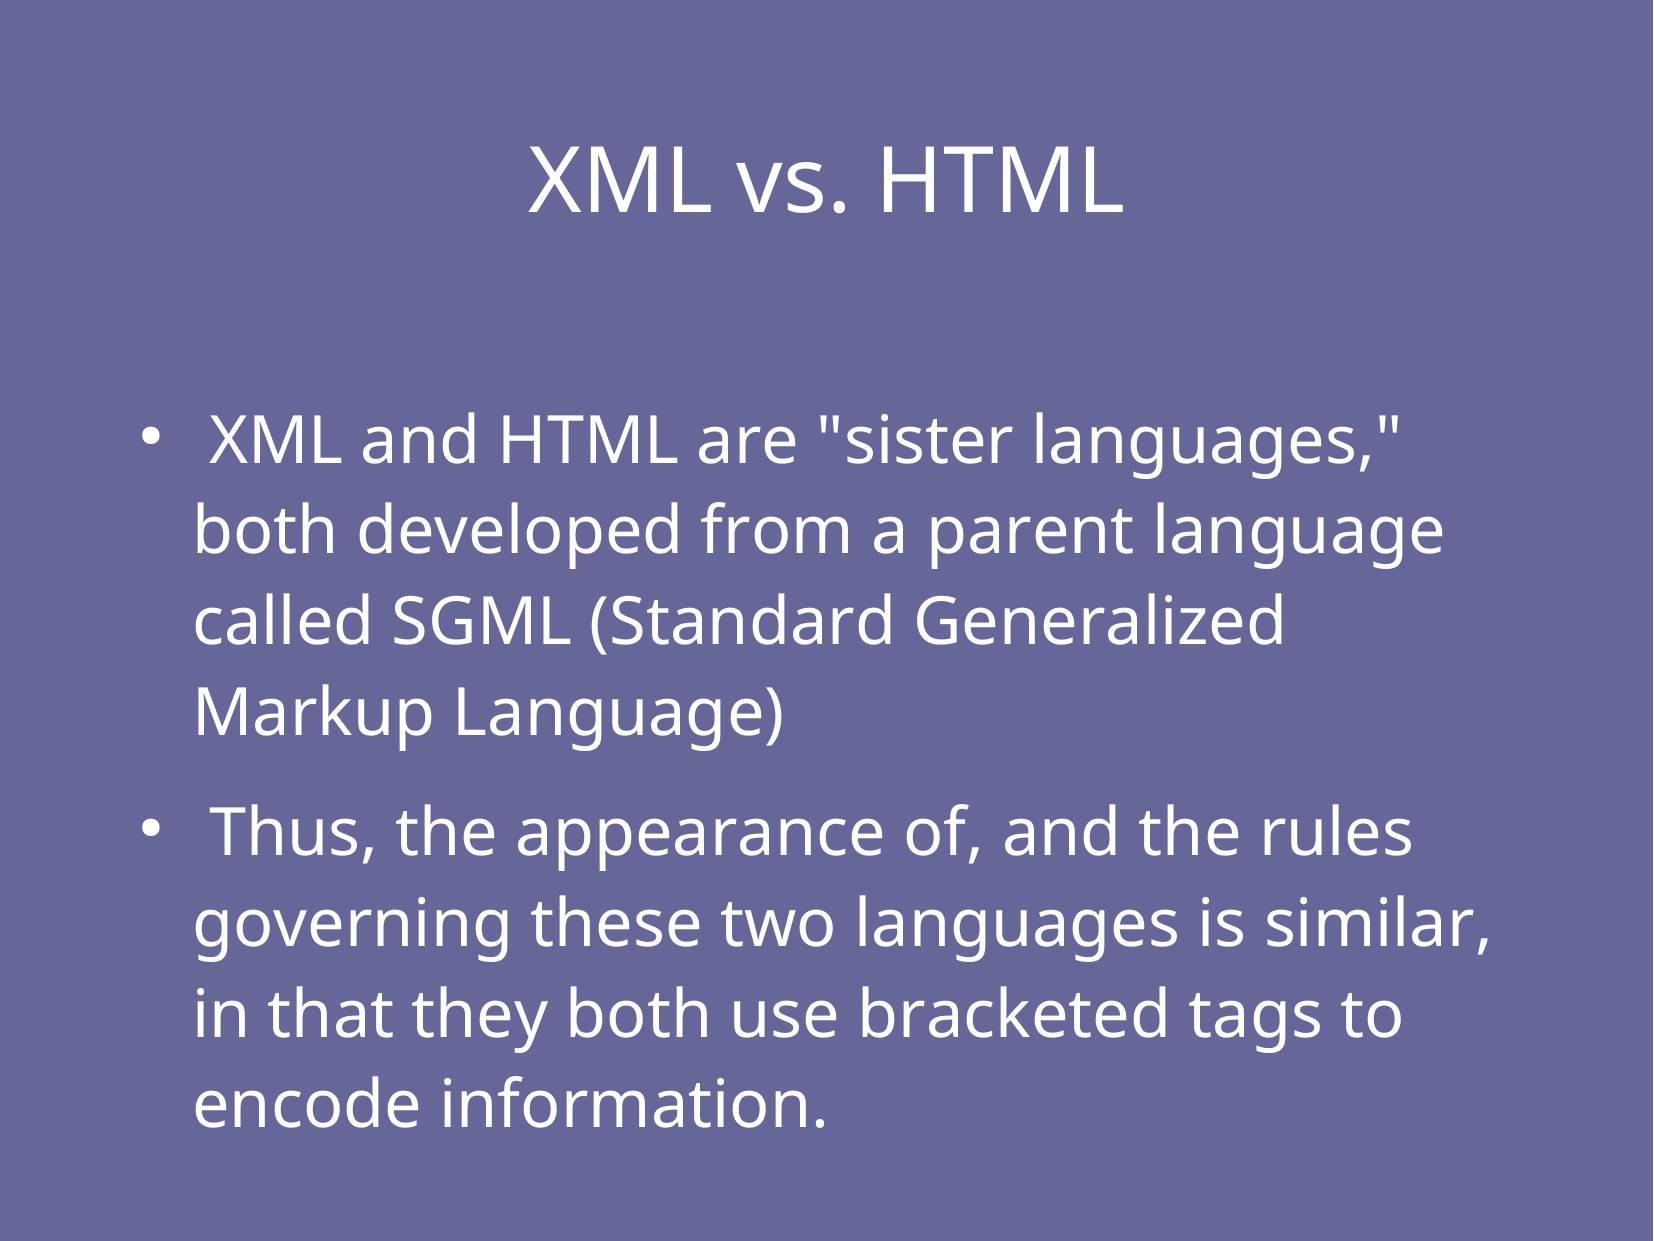

# XML vs. HTML
 XML and HTML are "sister languages," both developed from a parent language called SGML (Standard Generalized Markup Language)
 Thus, the appearance of, and the rules governing these two languages is similar, in that they both use bracketed tags to encode information.